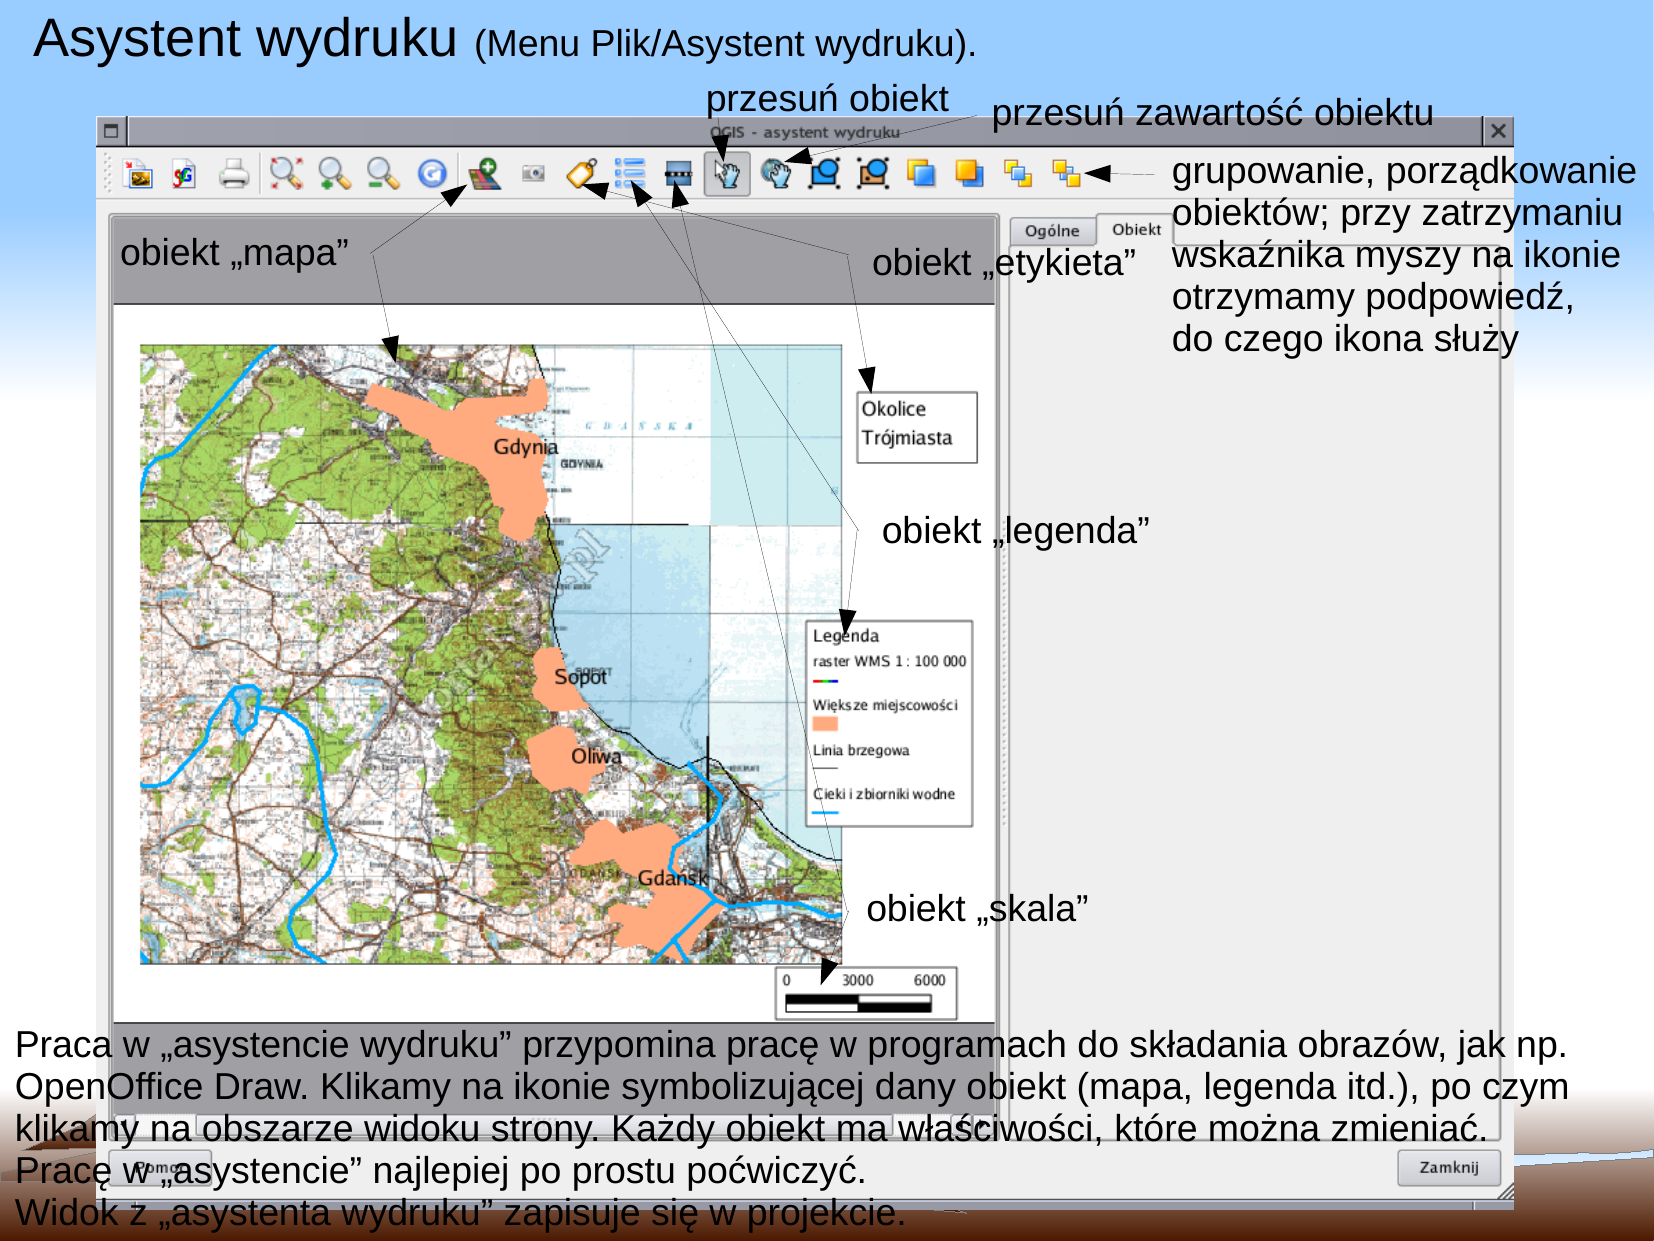

Asystent wydruku (Menu Plik/Asystent wydruku).
przesuń obiekt
przesuń zawartość obiektu
grupowanie, porządkowanie
obiektów; przy zatrzymaniu
wskaźnika myszy na ikonie
otrzymamy podpowiedź,
do czego ikona służy
obiekt „mapa”
obiekt „etykieta”
obiekt „legenda”
obiekt „skala”
Praca w „asystencie wydruku” przypomina pracę w programach do składania obrazów, jak np.
OpenOffice Draw. Klikamy na ikonie symbolizującej dany obiekt (mapa, legenda itd.), po czym
klikamy na obszarze widoku strony. Każdy obiekt ma właściwości, które można zmieniać.
Pracę w „asystencie” najlepiej po prostu poćwiczyć.
Widok z „asystenta wydruku” zapisuje się w projekcie.